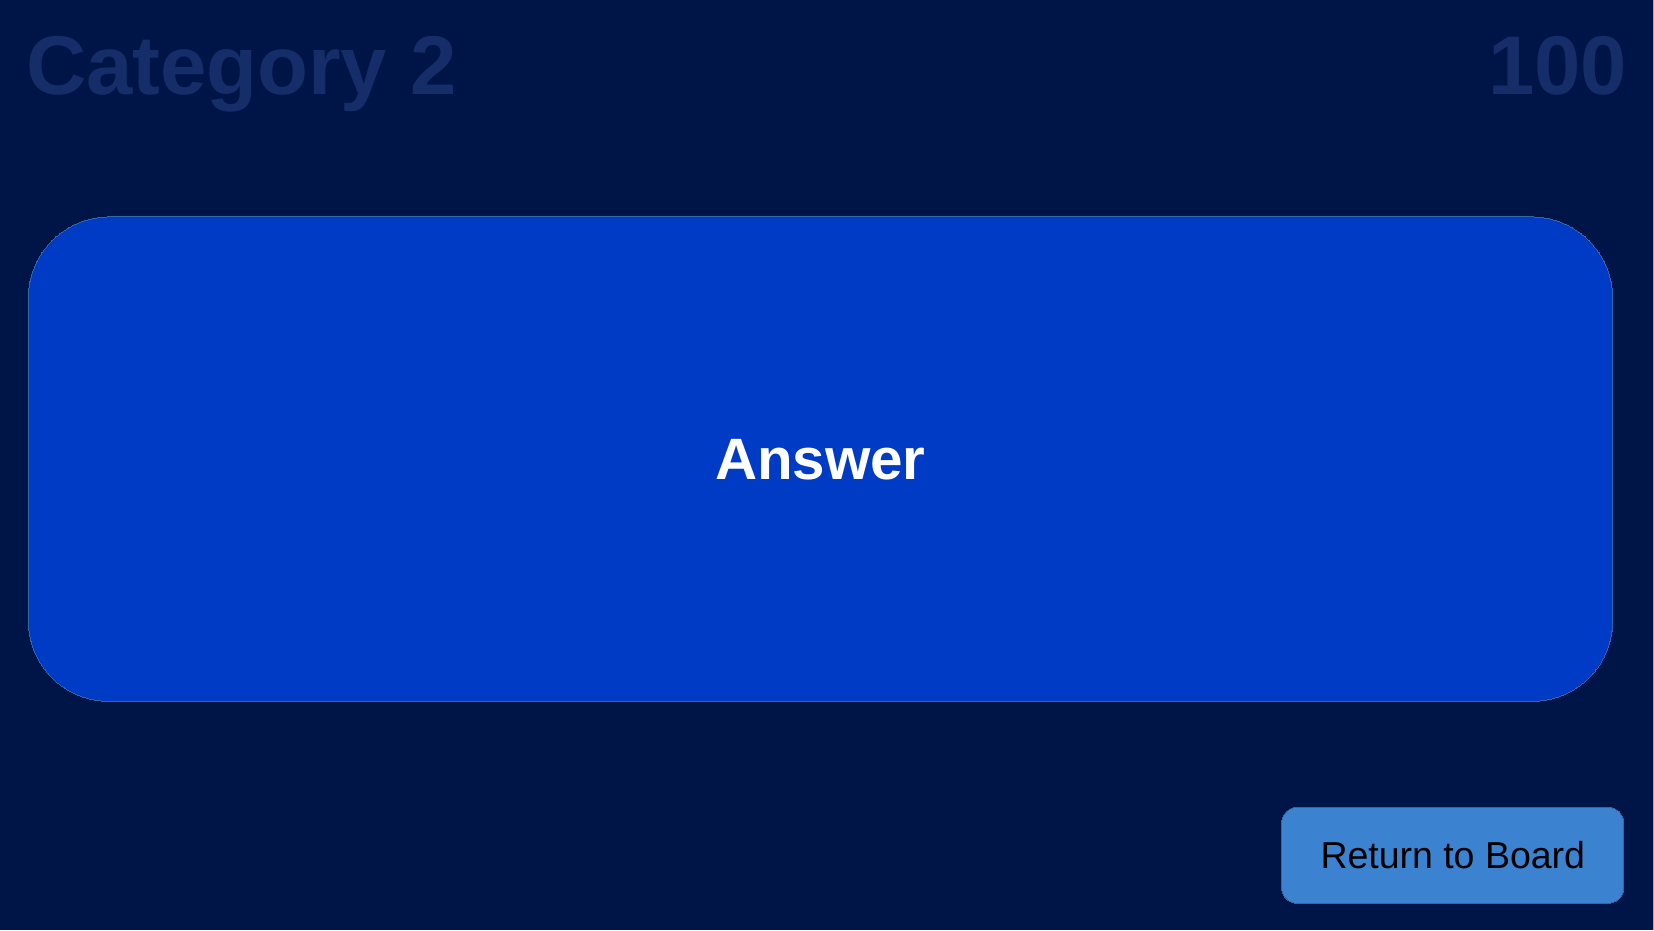

Category 2
100
Answer
Return to Board